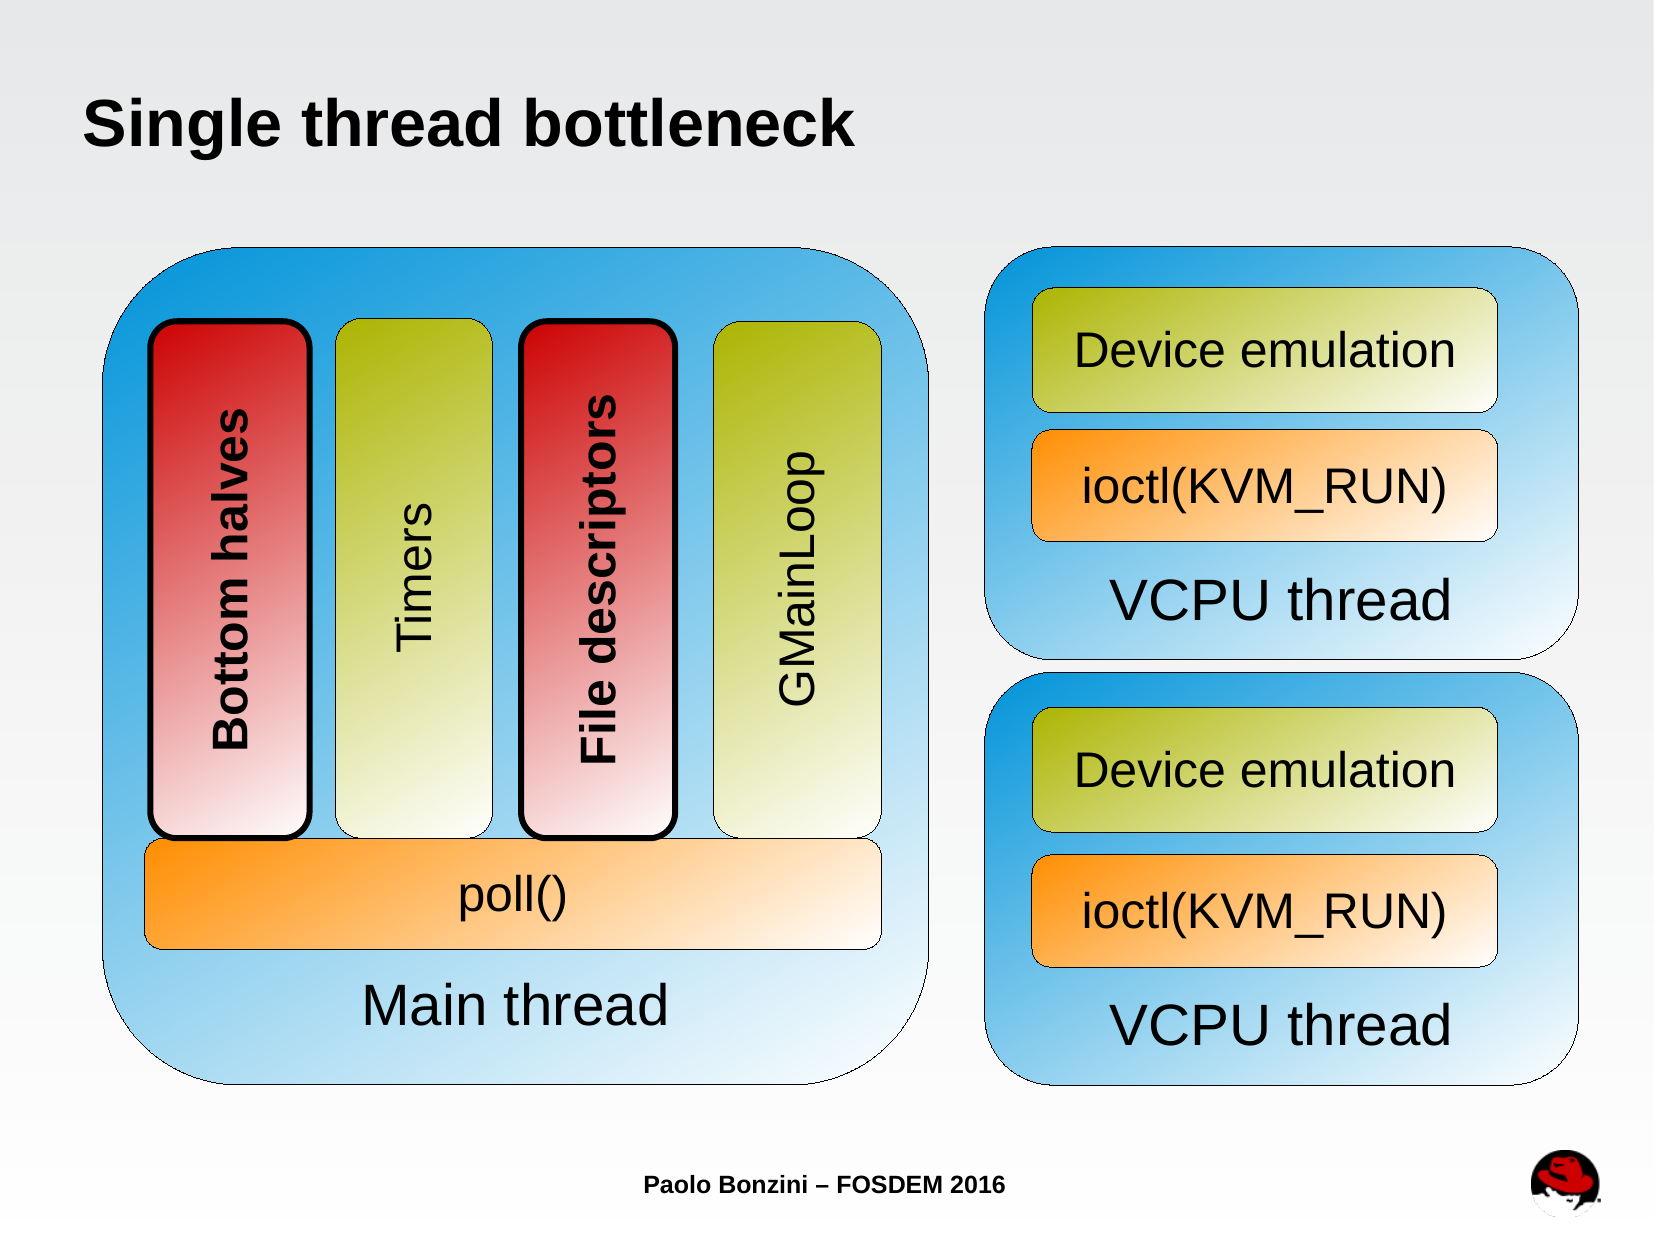

# Single thread bottleneck
VCPU thread
Device emulation
ioctl(KVM_RUN)
Main thread
GMainLoop
Timers
Bottom halves
File descriptors
VCPU thread
Device emulation
ioctl(KVM_RUN)
poll()